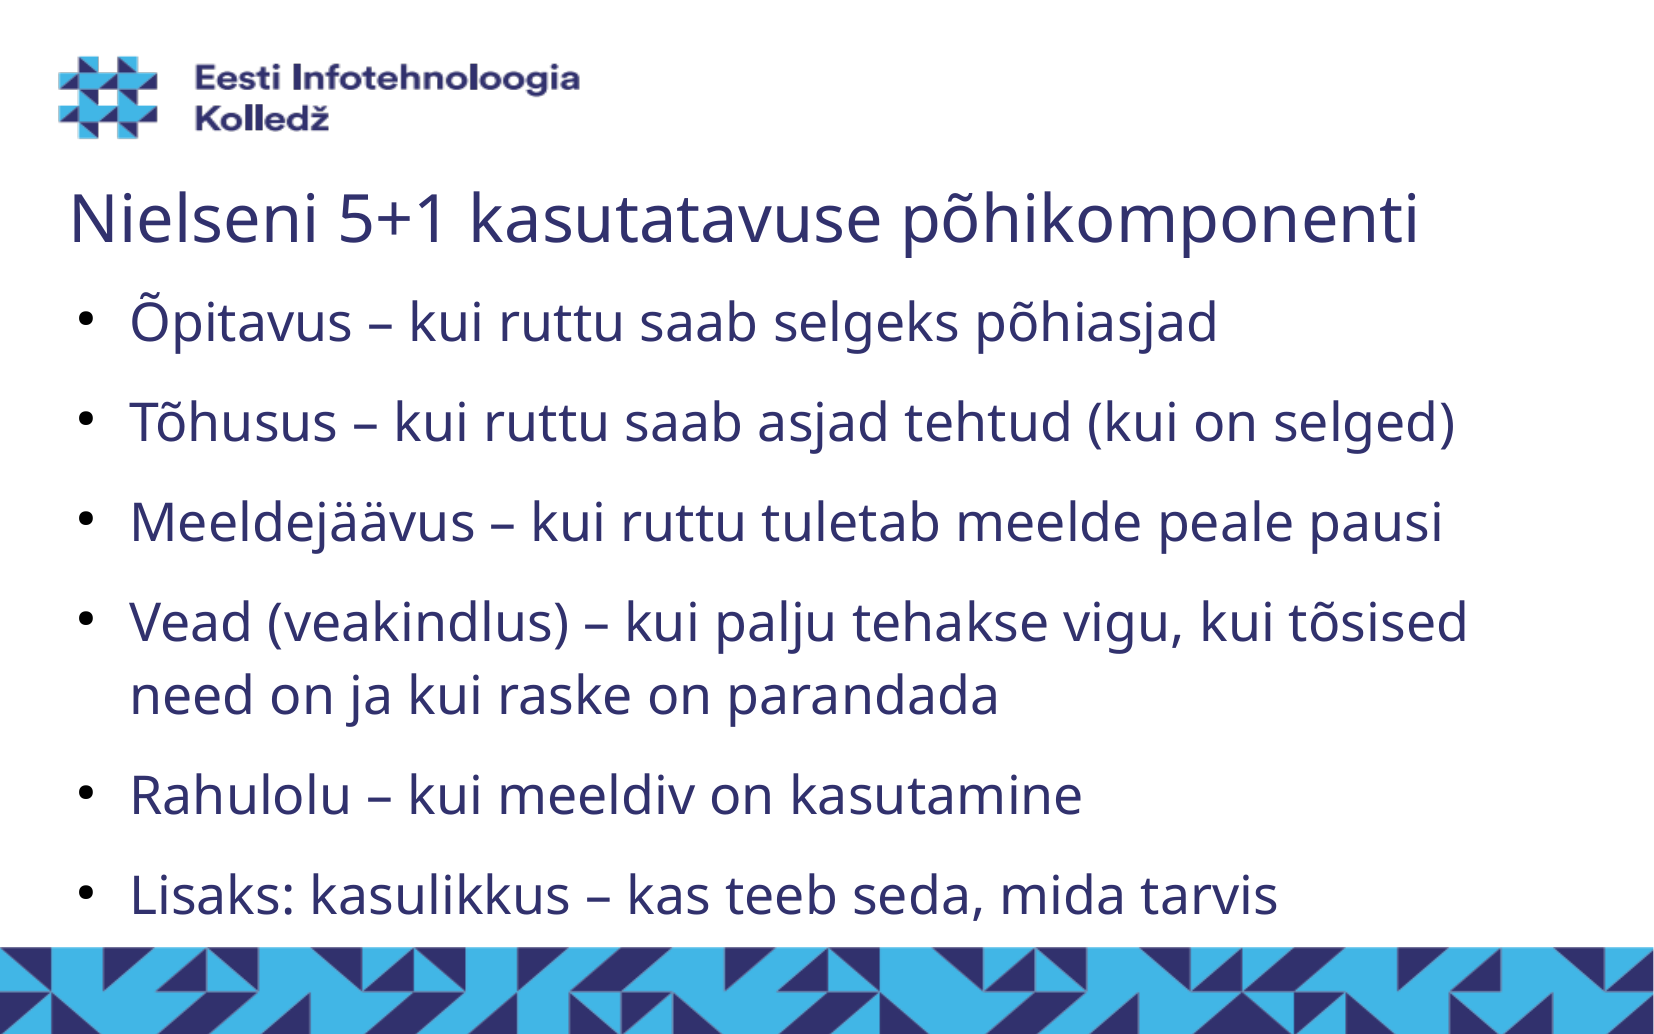

# Nielseni 5+1 kasutatavuse põhikomponenti
Õpitavus – kui ruttu saab selgeks põhiasjad
Tõhusus – kui ruttu saab asjad tehtud (kui on selged)
Meeldejäävus – kui ruttu tuletab meelde peale pausi
Vead (veakindlus) – kui palju tehakse vigu, kui tõsised need on ja kui raske on parandada
Rahulolu – kui meeldiv on kasutamine
Lisaks: kasulikkus – kas teeb seda, mida tarvis